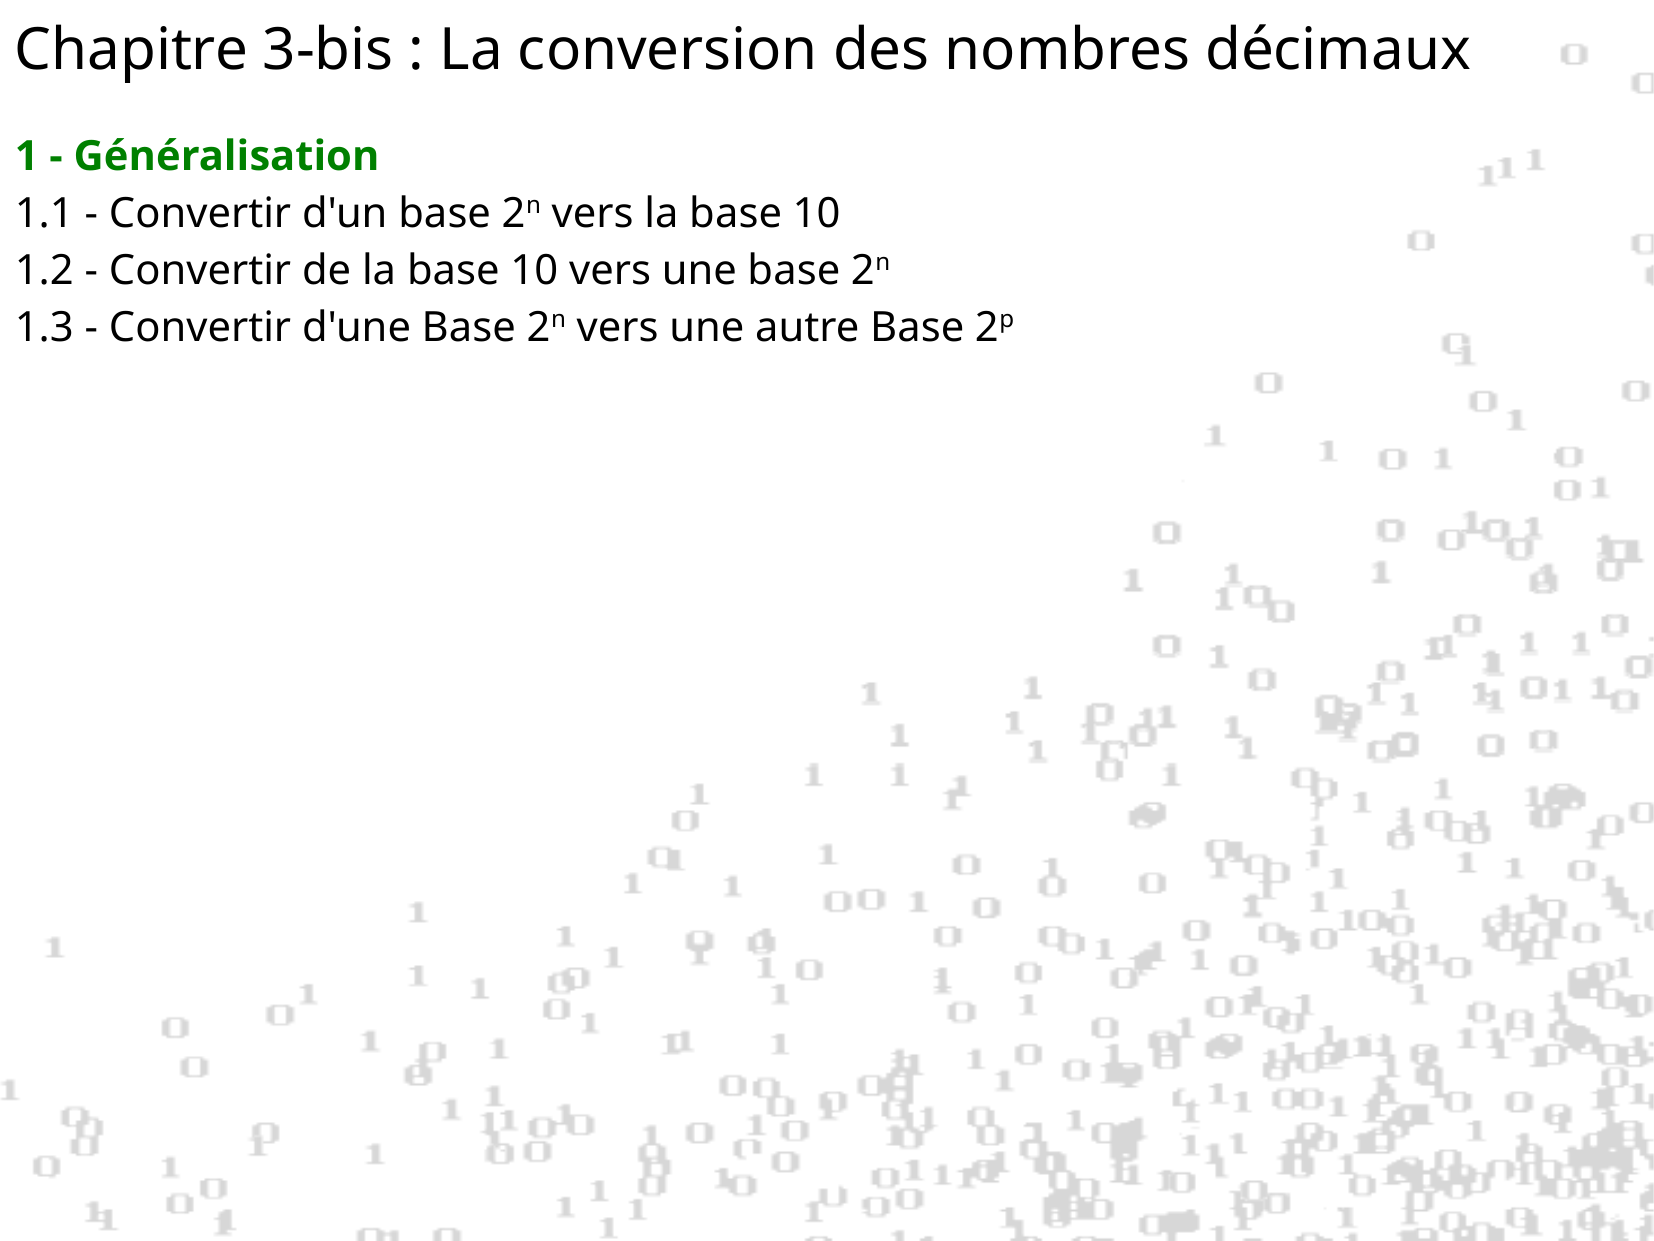

Chapitre 3-bis : La conversion des nombres décimaux
1 - Généralisation
1.1 - Convertir d'un base 2n vers la base 10
1.2 - Convertir de la base 10 vers une base 2n
1.3 - Convertir d'une Base 2n vers une autre Base 2p